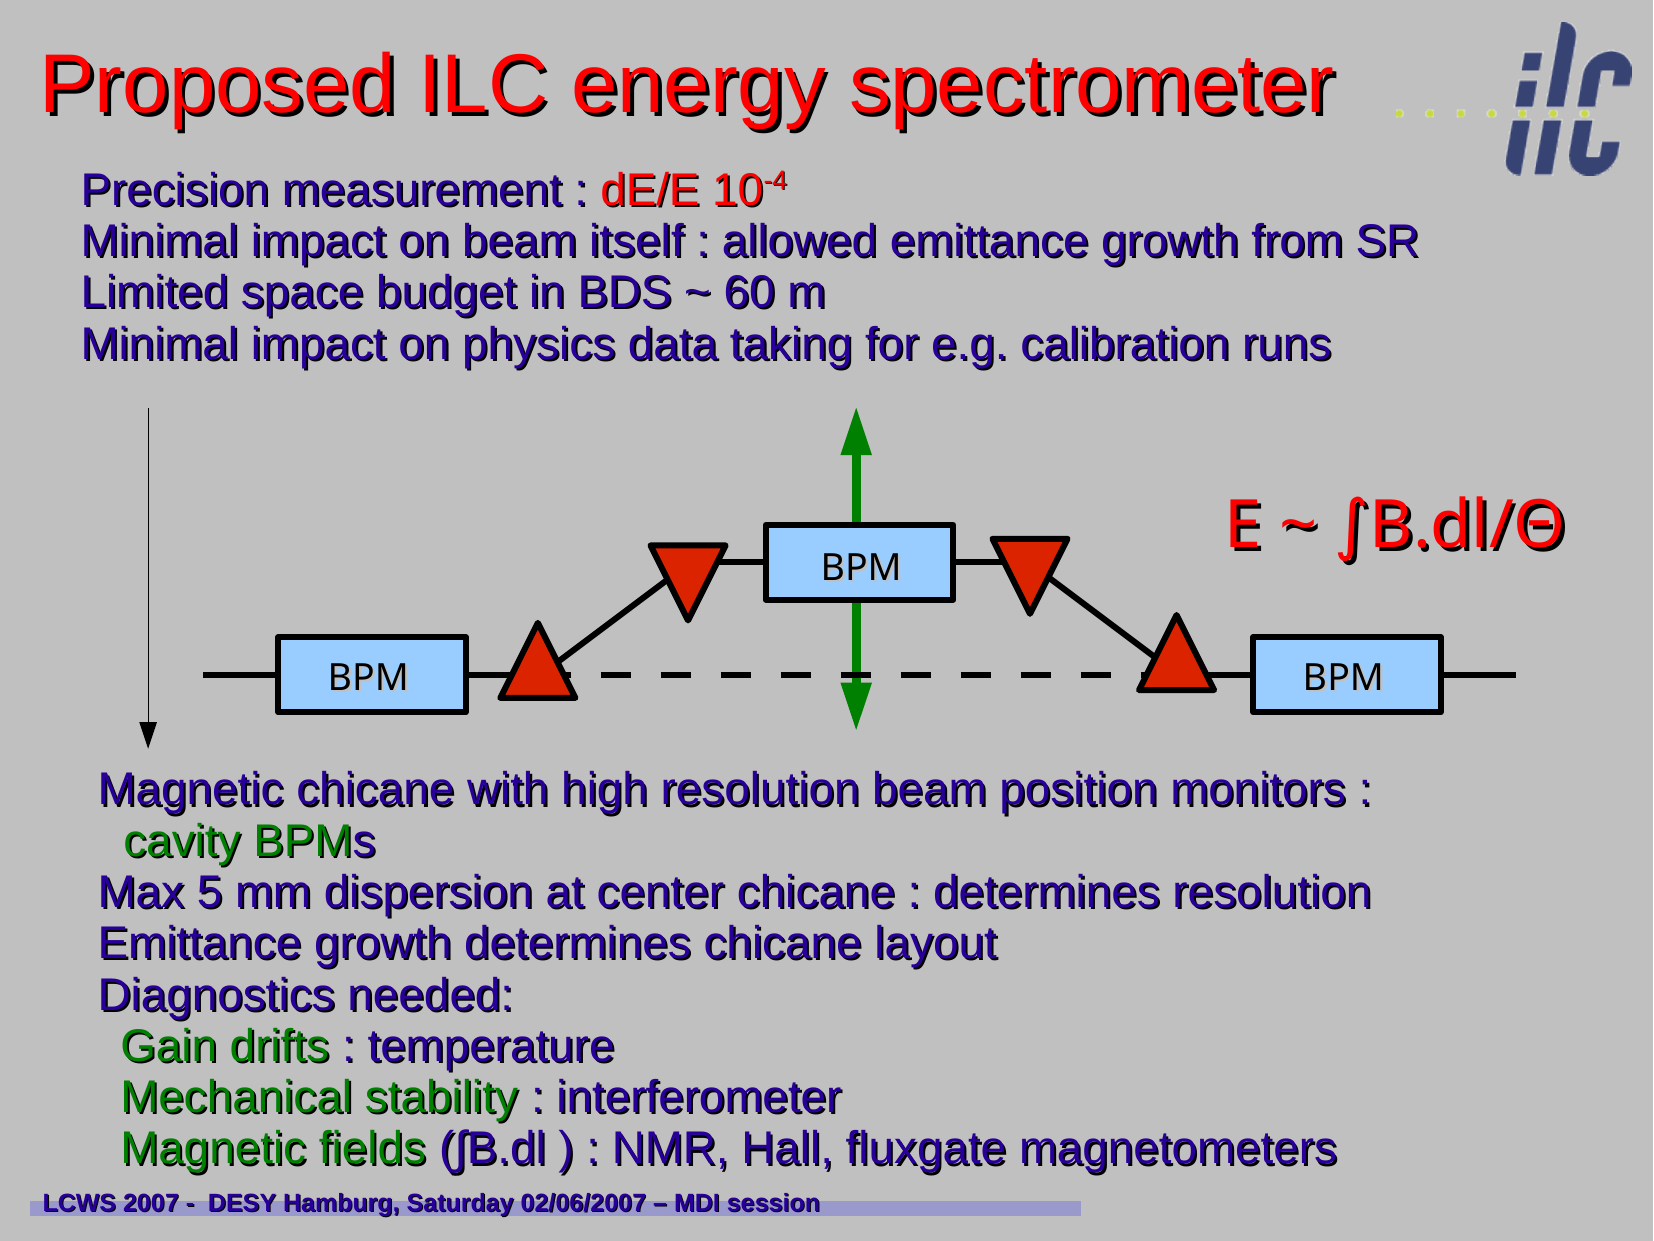

Proposed ILC energy spectrometer
 Precision measurement : dE/E 10-4
 Minimal impact on beam itself : allowed emittance growth from SR
 Limited space budget in BDS ~ 60 m
 Minimal impact on physics data taking for e.g. calibration runs
BPM
BPM
BPM
E ~ ∫B.dl/Θ
 Magnetic chicane with high resolution beam position monitors :
 cavity BPMs
 Max 5 mm dispersion at center chicane : determines resolution
 Emittance growth determines chicane layout
 Diagnostics needed:
Gain drifts : temperature
Mechanical stability : interferometer
Magnetic fields (∫B.dl ) : NMR, Hall, fluxgate magnetometers
LCWS 2007 - DESY Hamburg, Saturday 02/06/2007 – MDI session